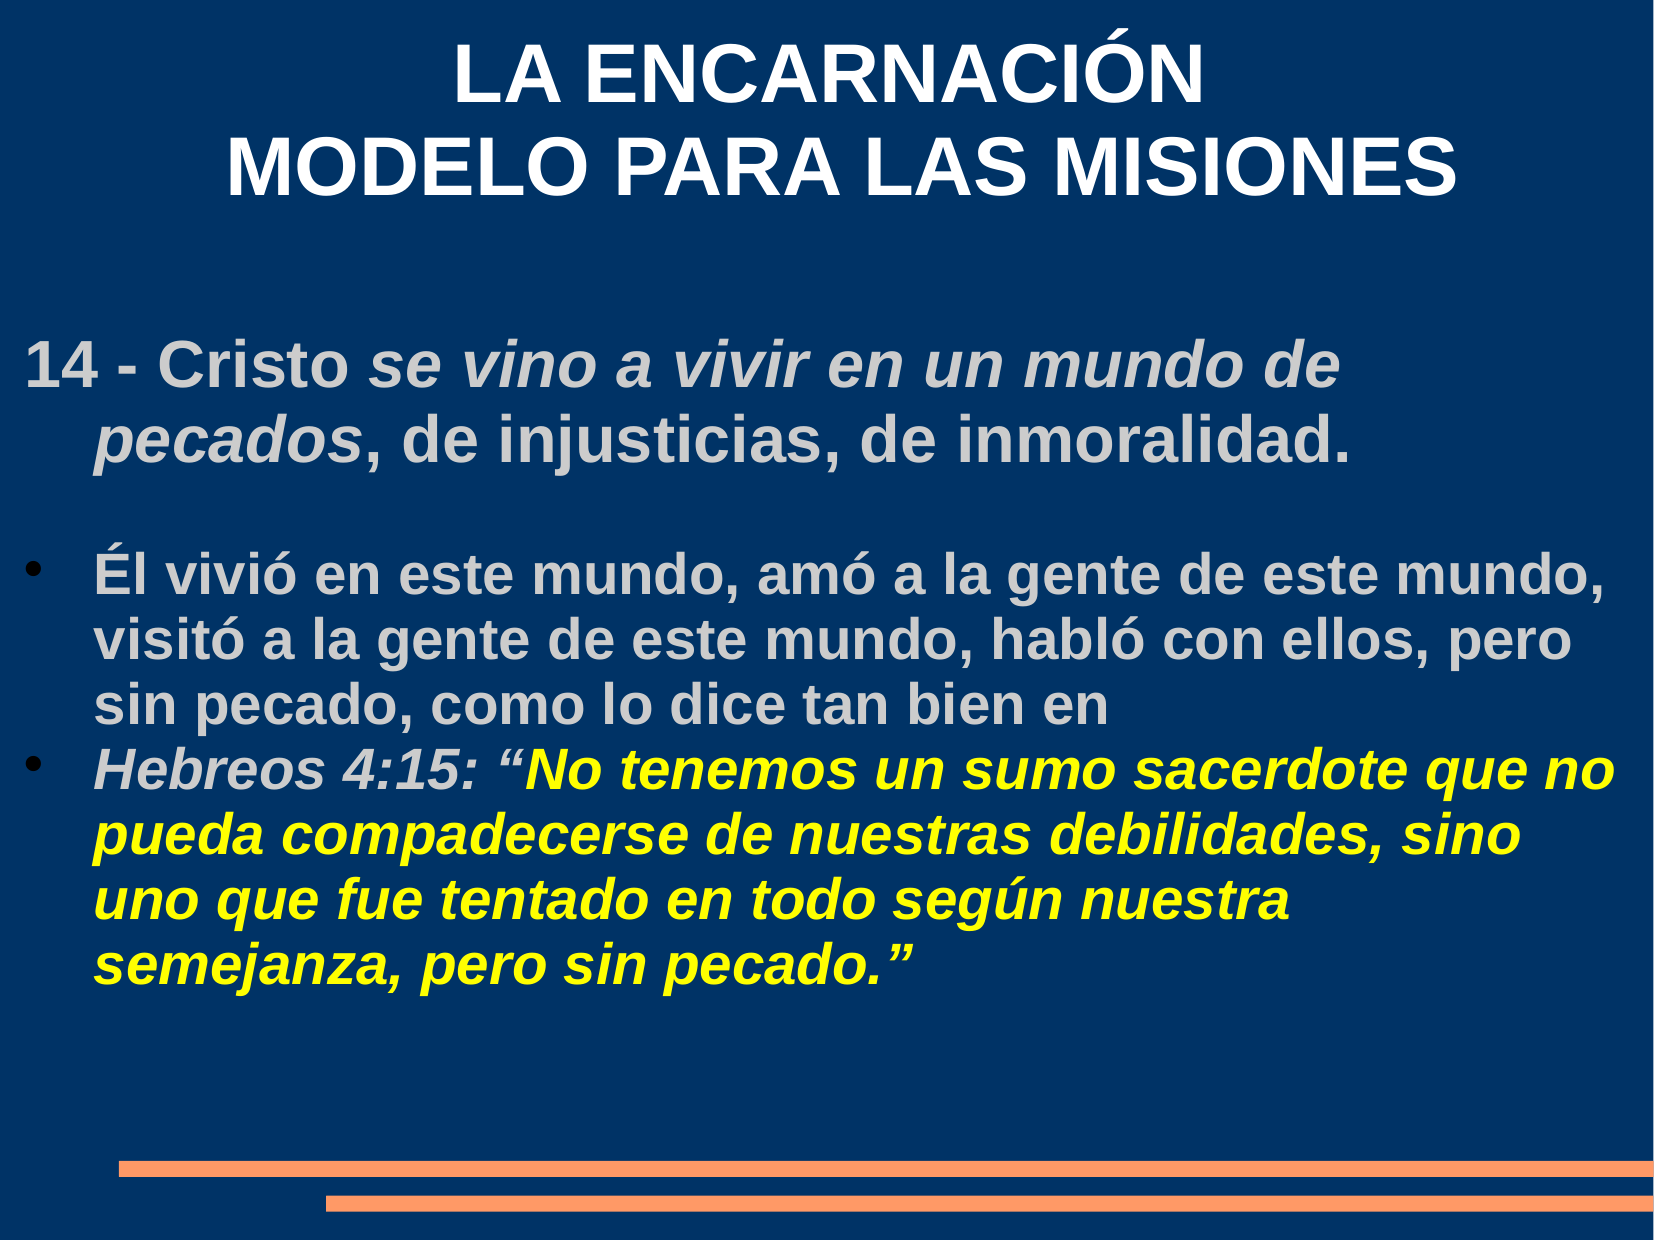

# LA ENCARNACIÓN MODELO PARA LAS MISIONES
14 - Cristo se vino a vivir en un mundo de pecados, de injusticias, de inmoralidad.
Él vivió en este mundo, amó a la gente de este mundo, visitó a la gente de este mundo, habló con ellos, pero sin pecado, como lo dice tan bien en
Hebreos 4:15: “No tenemos un sumo sacerdote que no pueda compadecerse de nuestras debilidades, sino uno que fue tentado en todo según nuestra semejanza, pero sin pecado.”